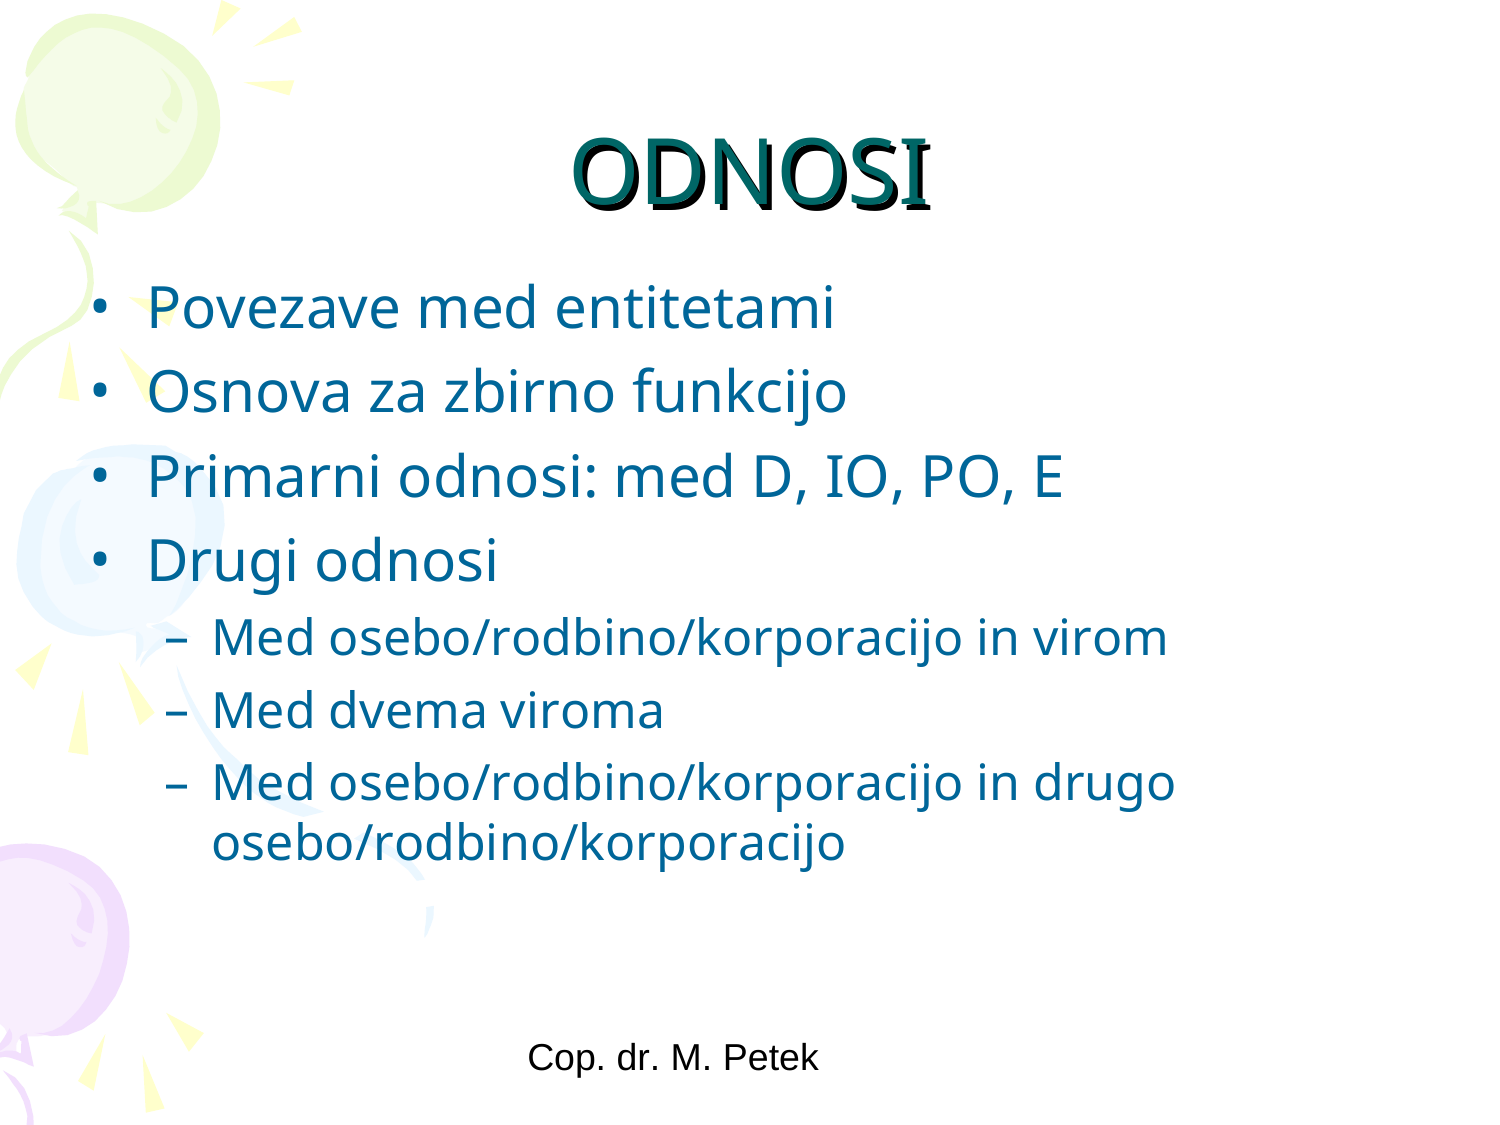

# ODNOSI
Povezave med entitetami
Osnova za zbirno funkcijo
Primarni odnosi: med D, IO, PO, E
Drugi odnosi
Med osebo/rodbino/korporacijo in virom
Med dvema viroma
Med osebo/rodbino/korporacijo in drugo osebo/rodbino/korporacijo
Cop. dr. M. Petek